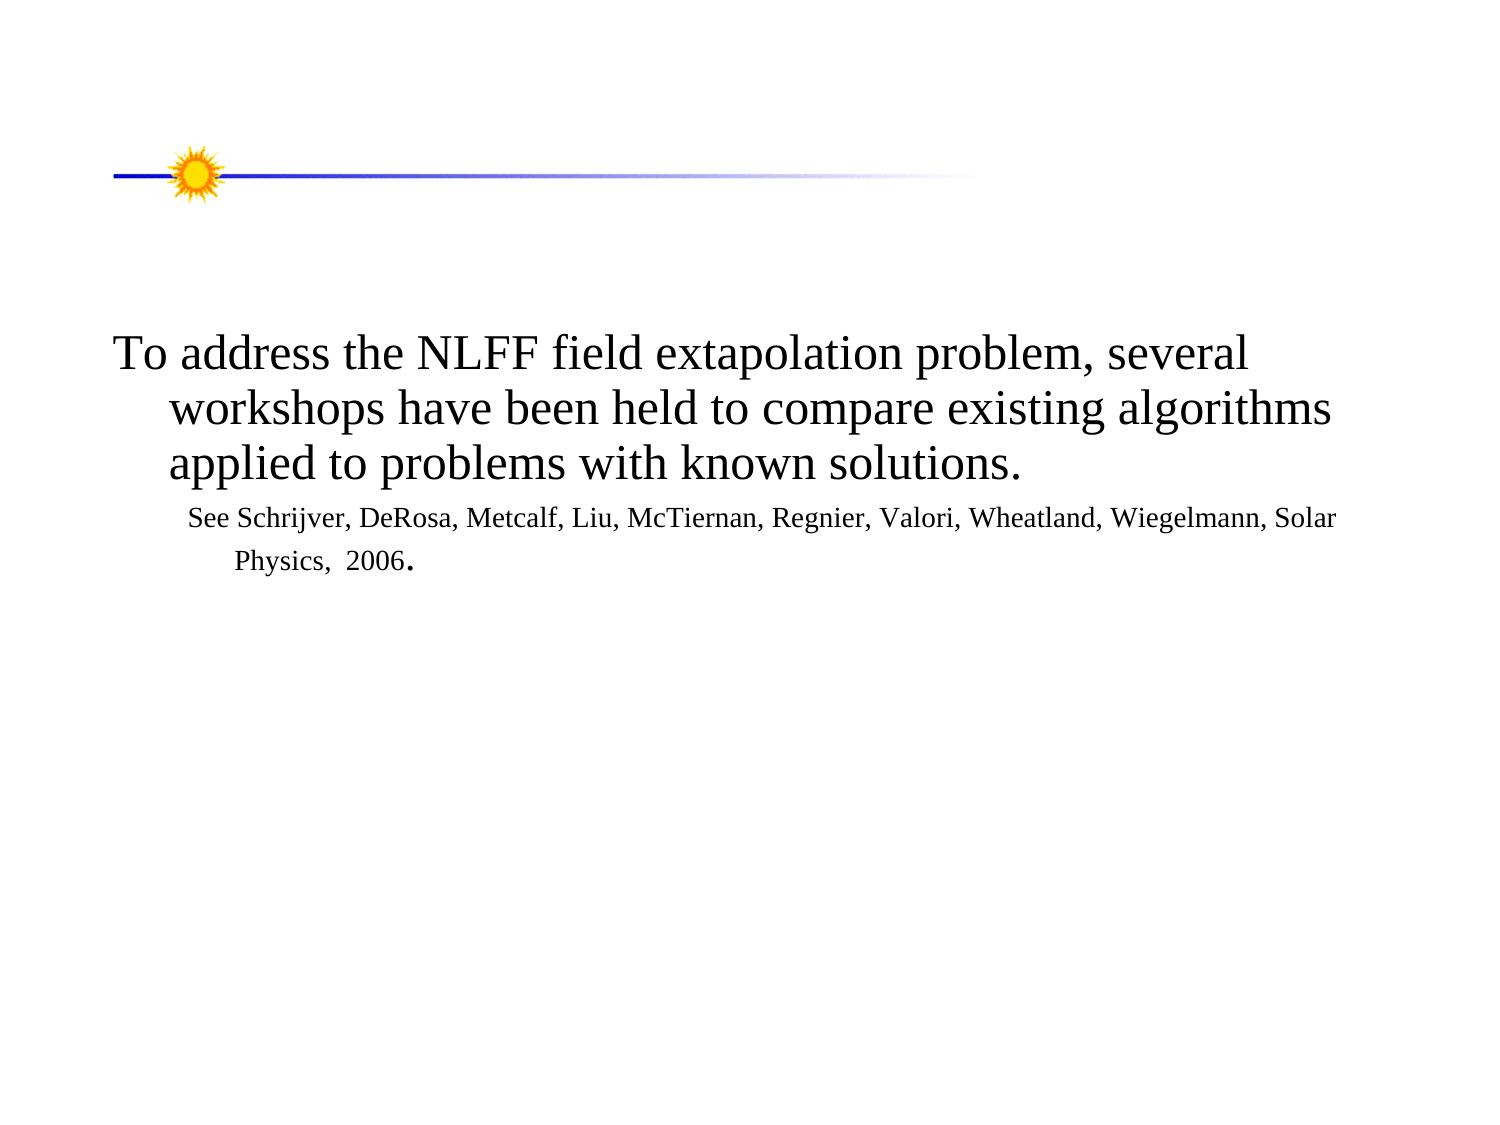

#
To address the NLFF field extapolation problem, several workshops have been held to compare existing algorithms applied to problems with known solutions.
See Schrijver, DeRosa, Metcalf, Liu, McTiernan, Regnier, Valori, Wheatland, Wiegelmann, Solar Physics, 2006.